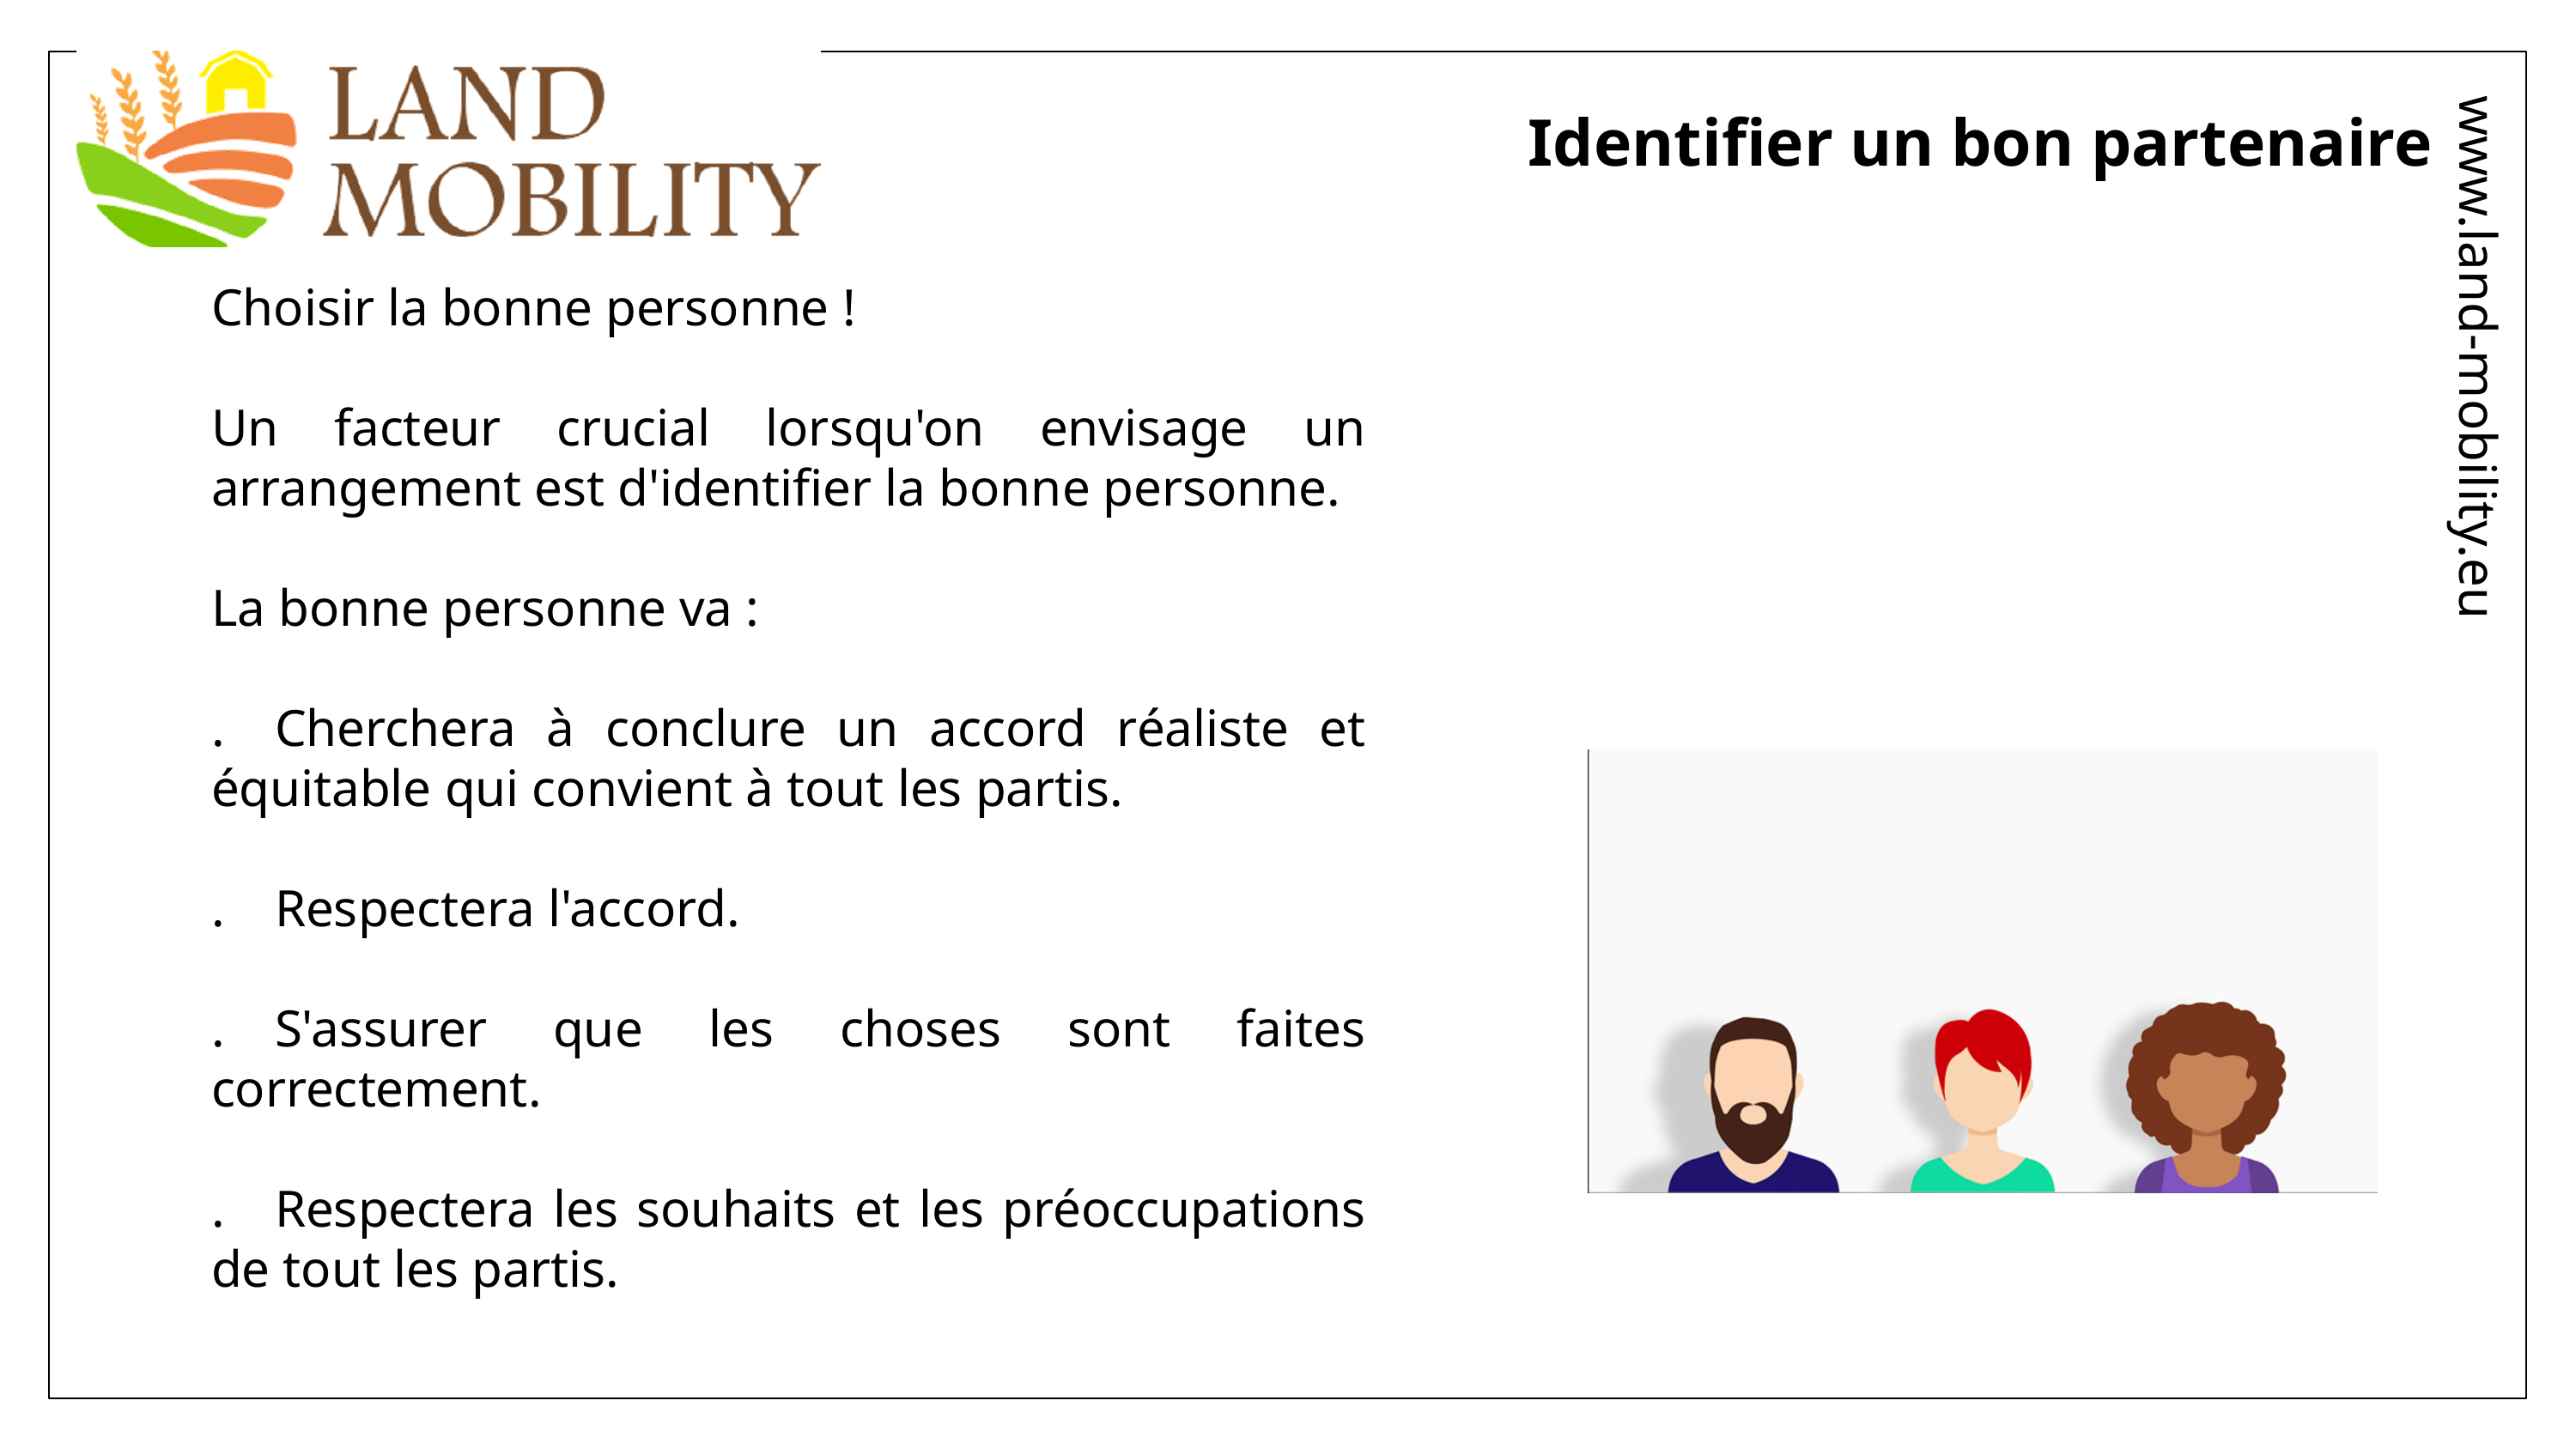

Identifier un bon partenaire
Choisir la bonne personne !
Un facteur crucial lorsqu'on envisage un arrangement est d'identifier la bonne personne.
La bonne personne va :
.	Cherchera à conclure un accord réaliste et équitable qui convient à tout les partis.
.	Respectera l'accord.
.	S'assurer que les choses sont faites correctement.
.	Respectera les souhaits et les préoccupations de tout les partis.
www.land-mobility.eu